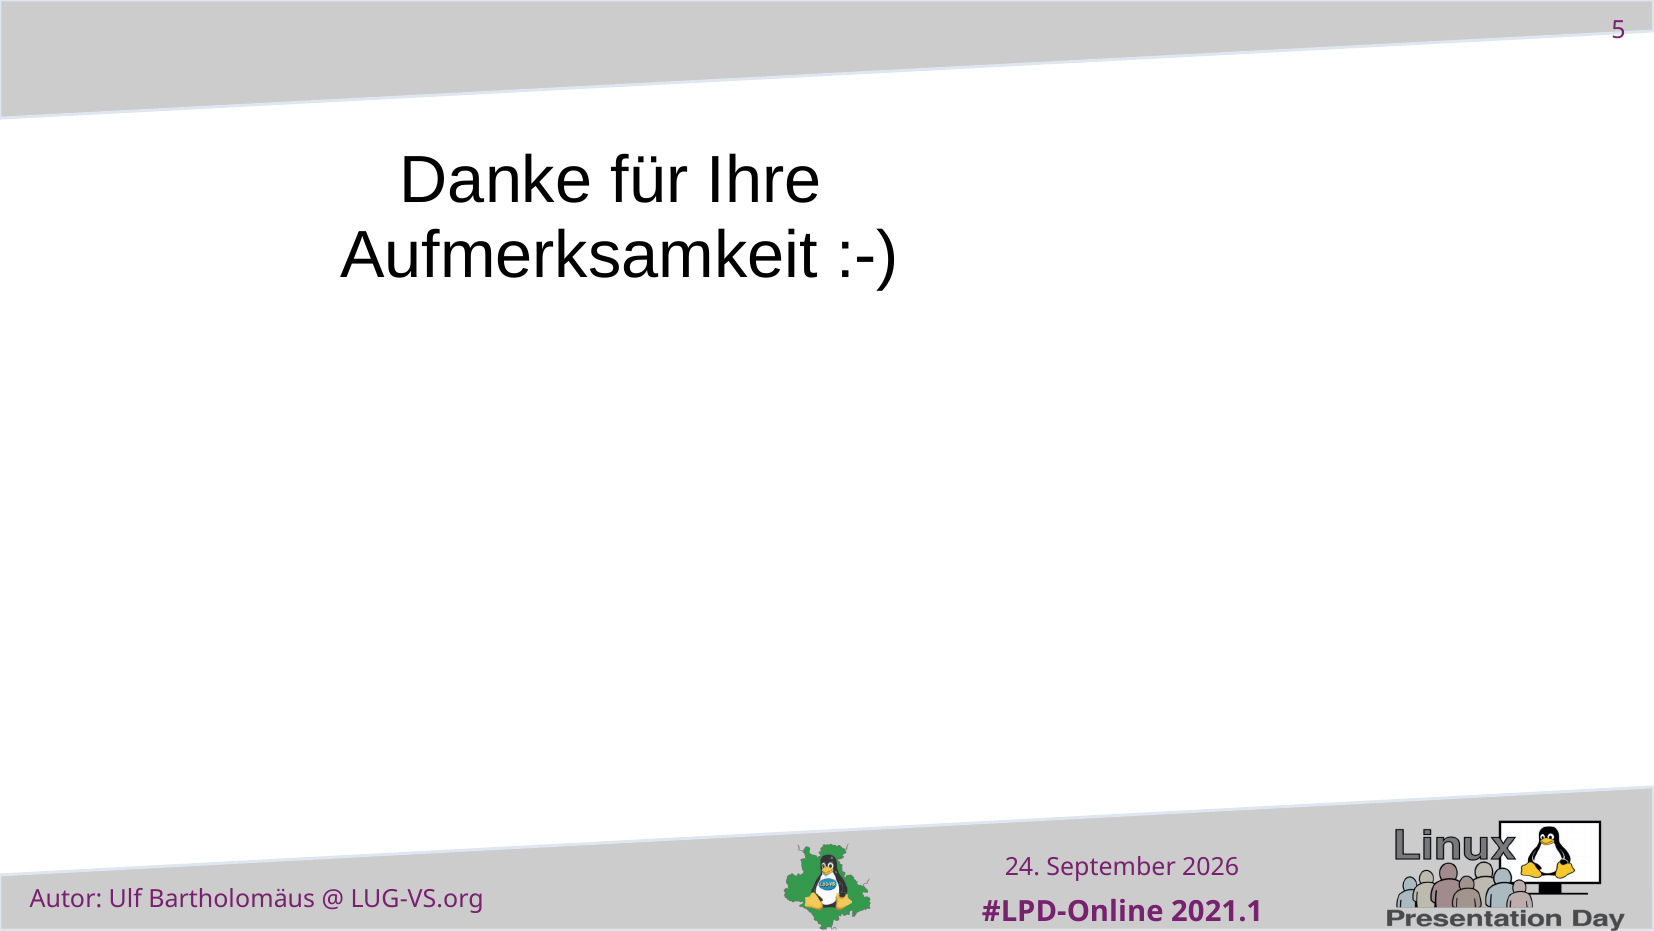

# Danke für Ihre
Aufmerksamkeit :-)
5
Autor: Ulf Bartholomäus @ LUG-VS.org